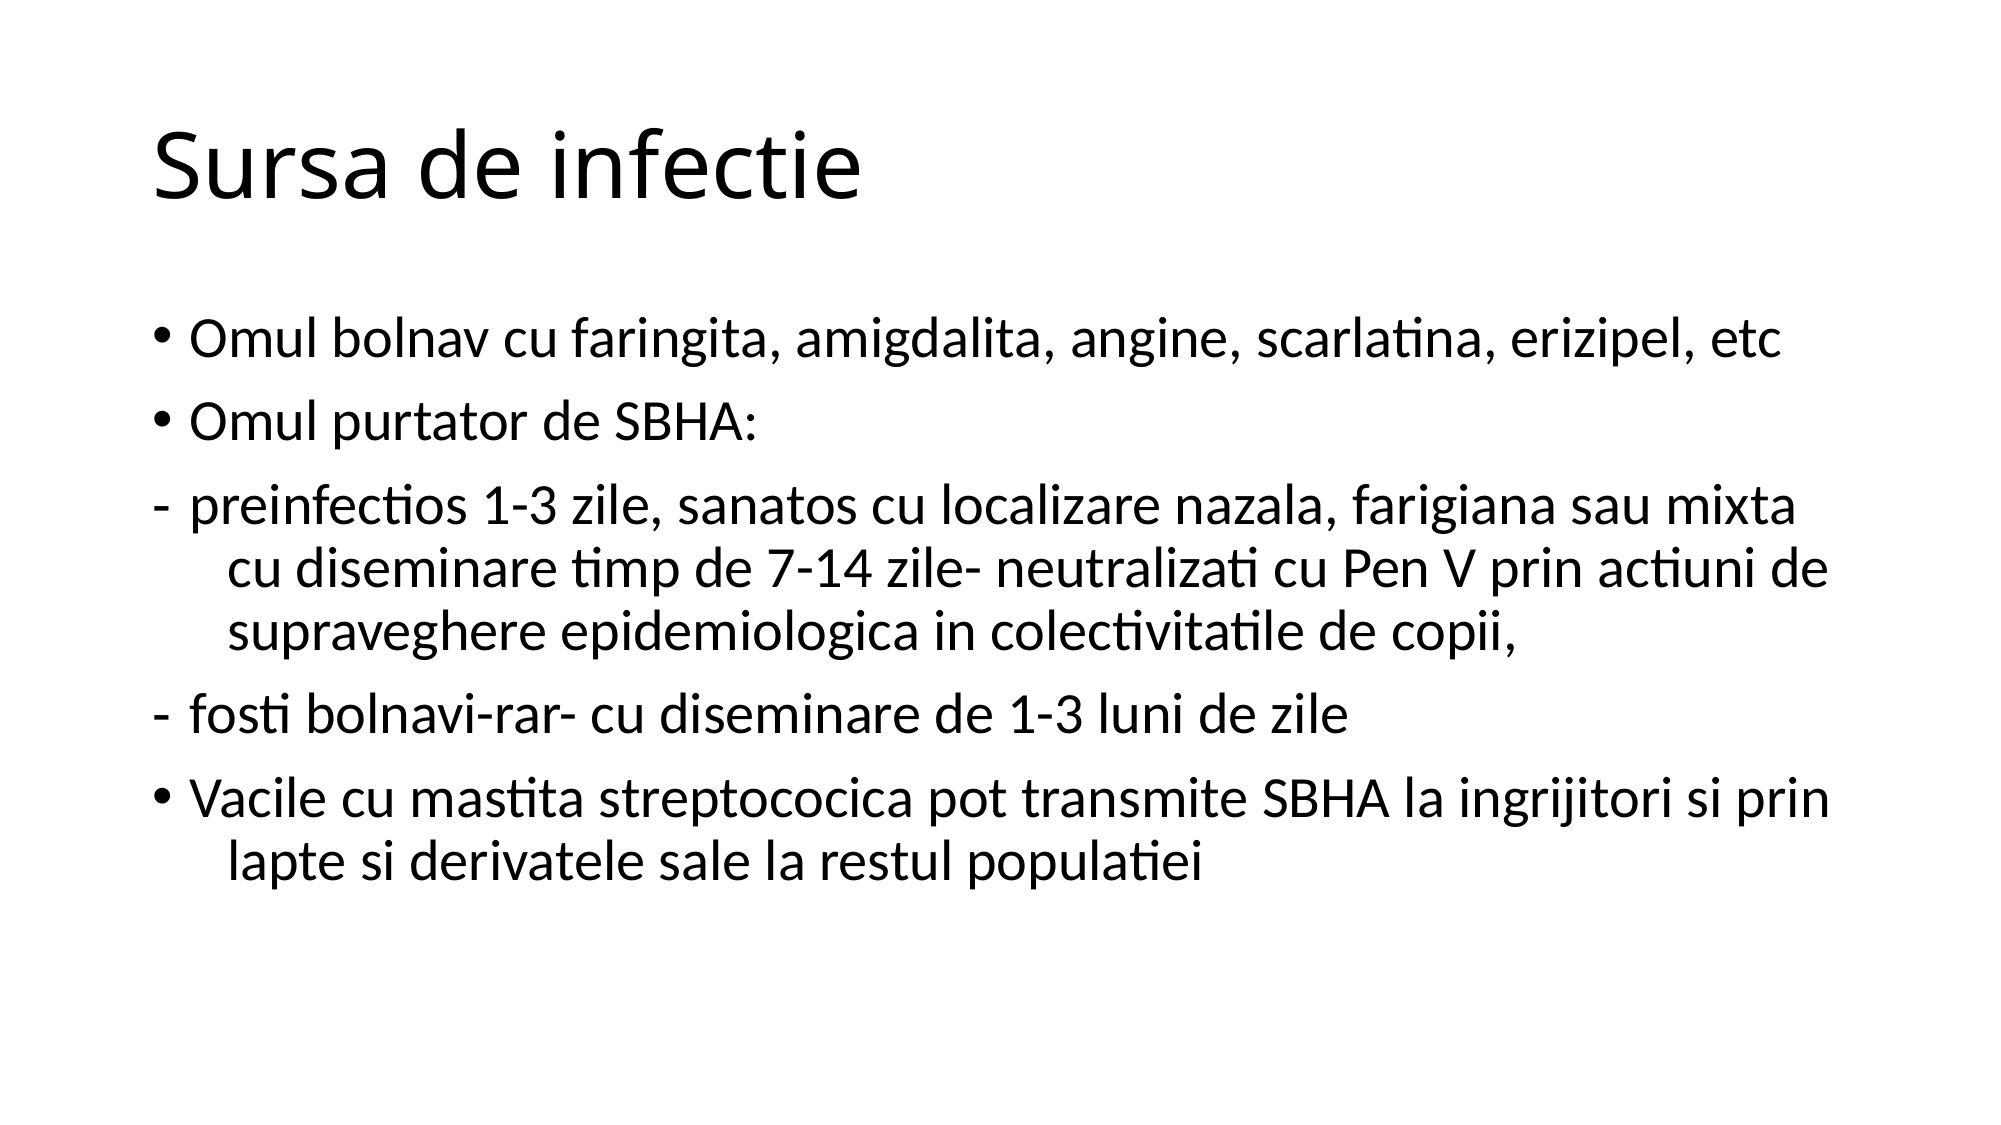

# Sursa de infectie
Omul bolnav cu faringita, amigdalita, angine, scarlatina, erizipel, etc
Omul purtator de SBHA:
preinfectios 1-3 zile, sanatos cu localizare nazala, farigiana sau mixta cu diseminare timp de 7-14 zile- neutralizati cu Pen V prin actiuni de supraveghere epidemiologica in colectivitatile de copii,
fosti bolnavi-rar- cu diseminare de 1-3 luni de zile
Vacile cu mastita streptococica pot transmite SBHA la ingrijitori si prin lapte si derivatele sale la restul populatiei